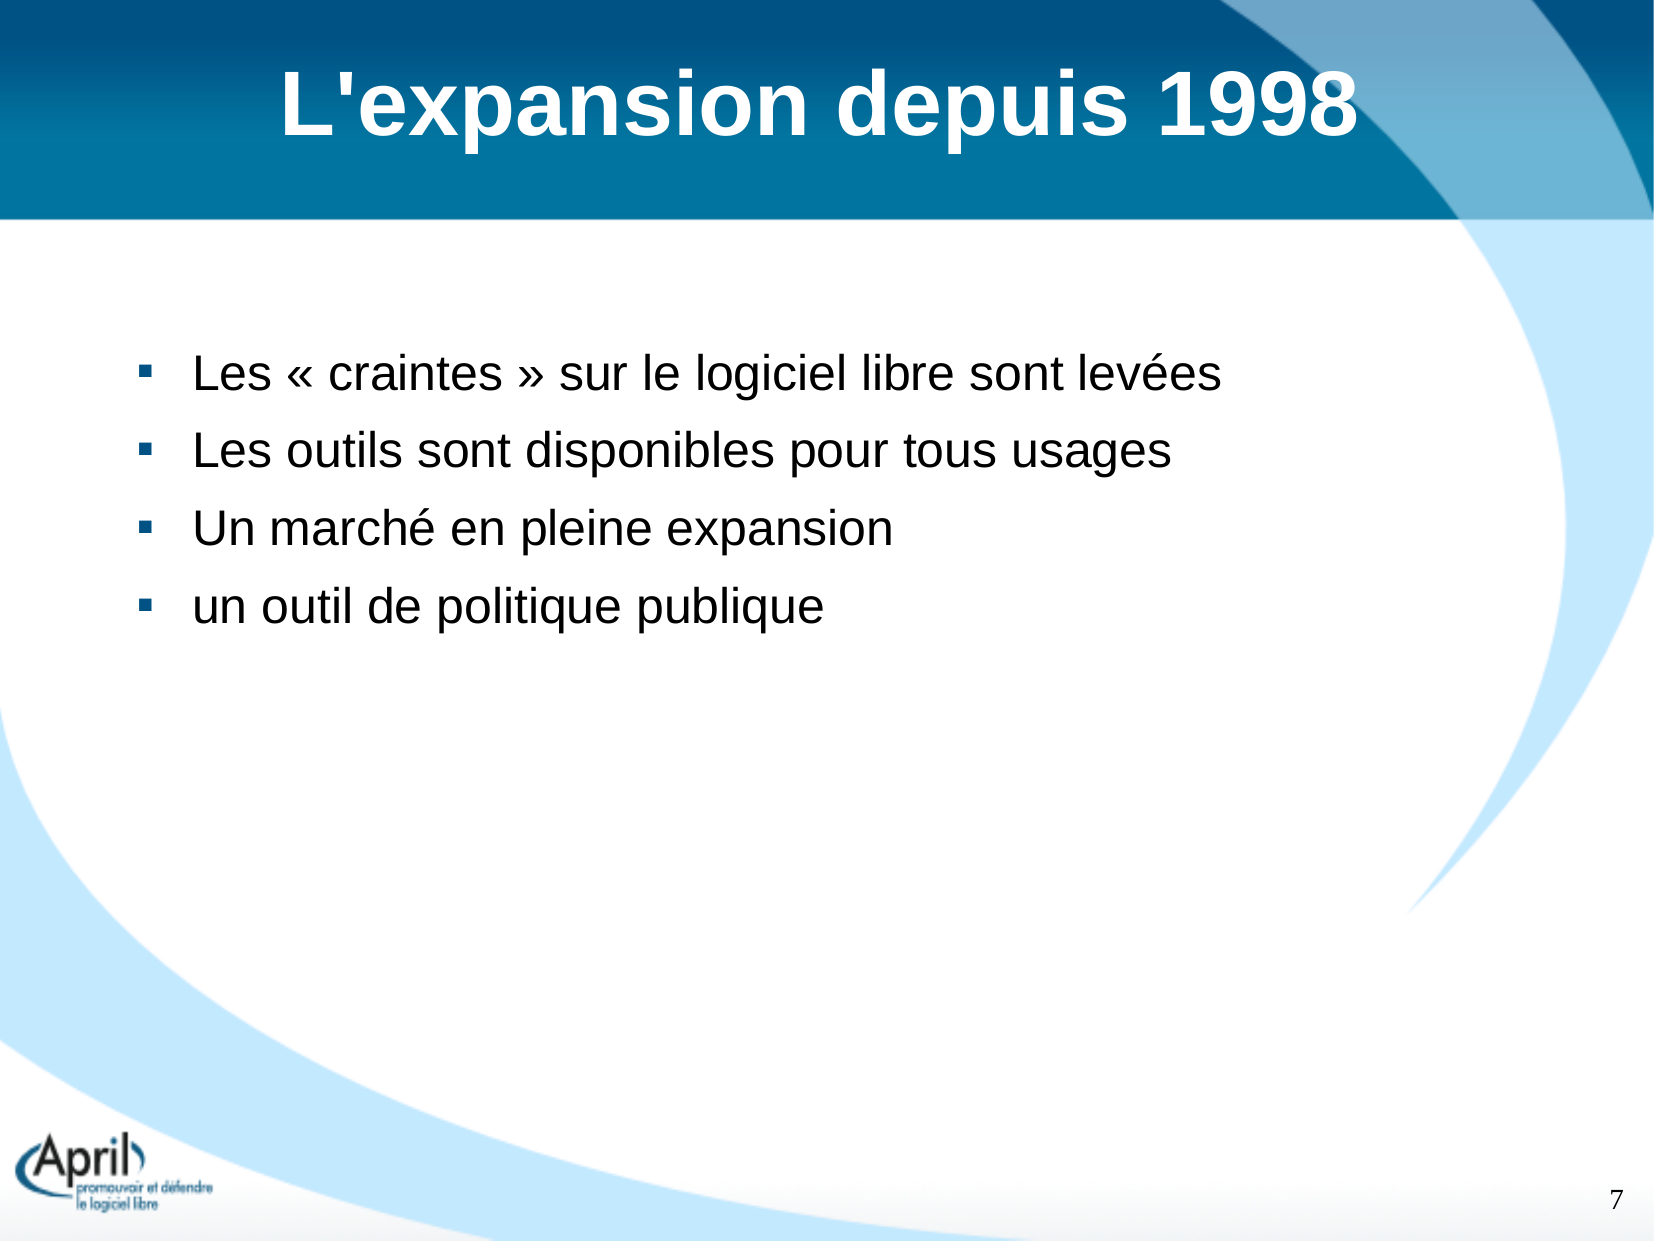

# L'expansion depuis 1998
Les « craintes » sur le logiciel libre sont levées
Les outils sont disponibles pour tous usages
Un marché en pleine expansion
un outil de politique publique
7